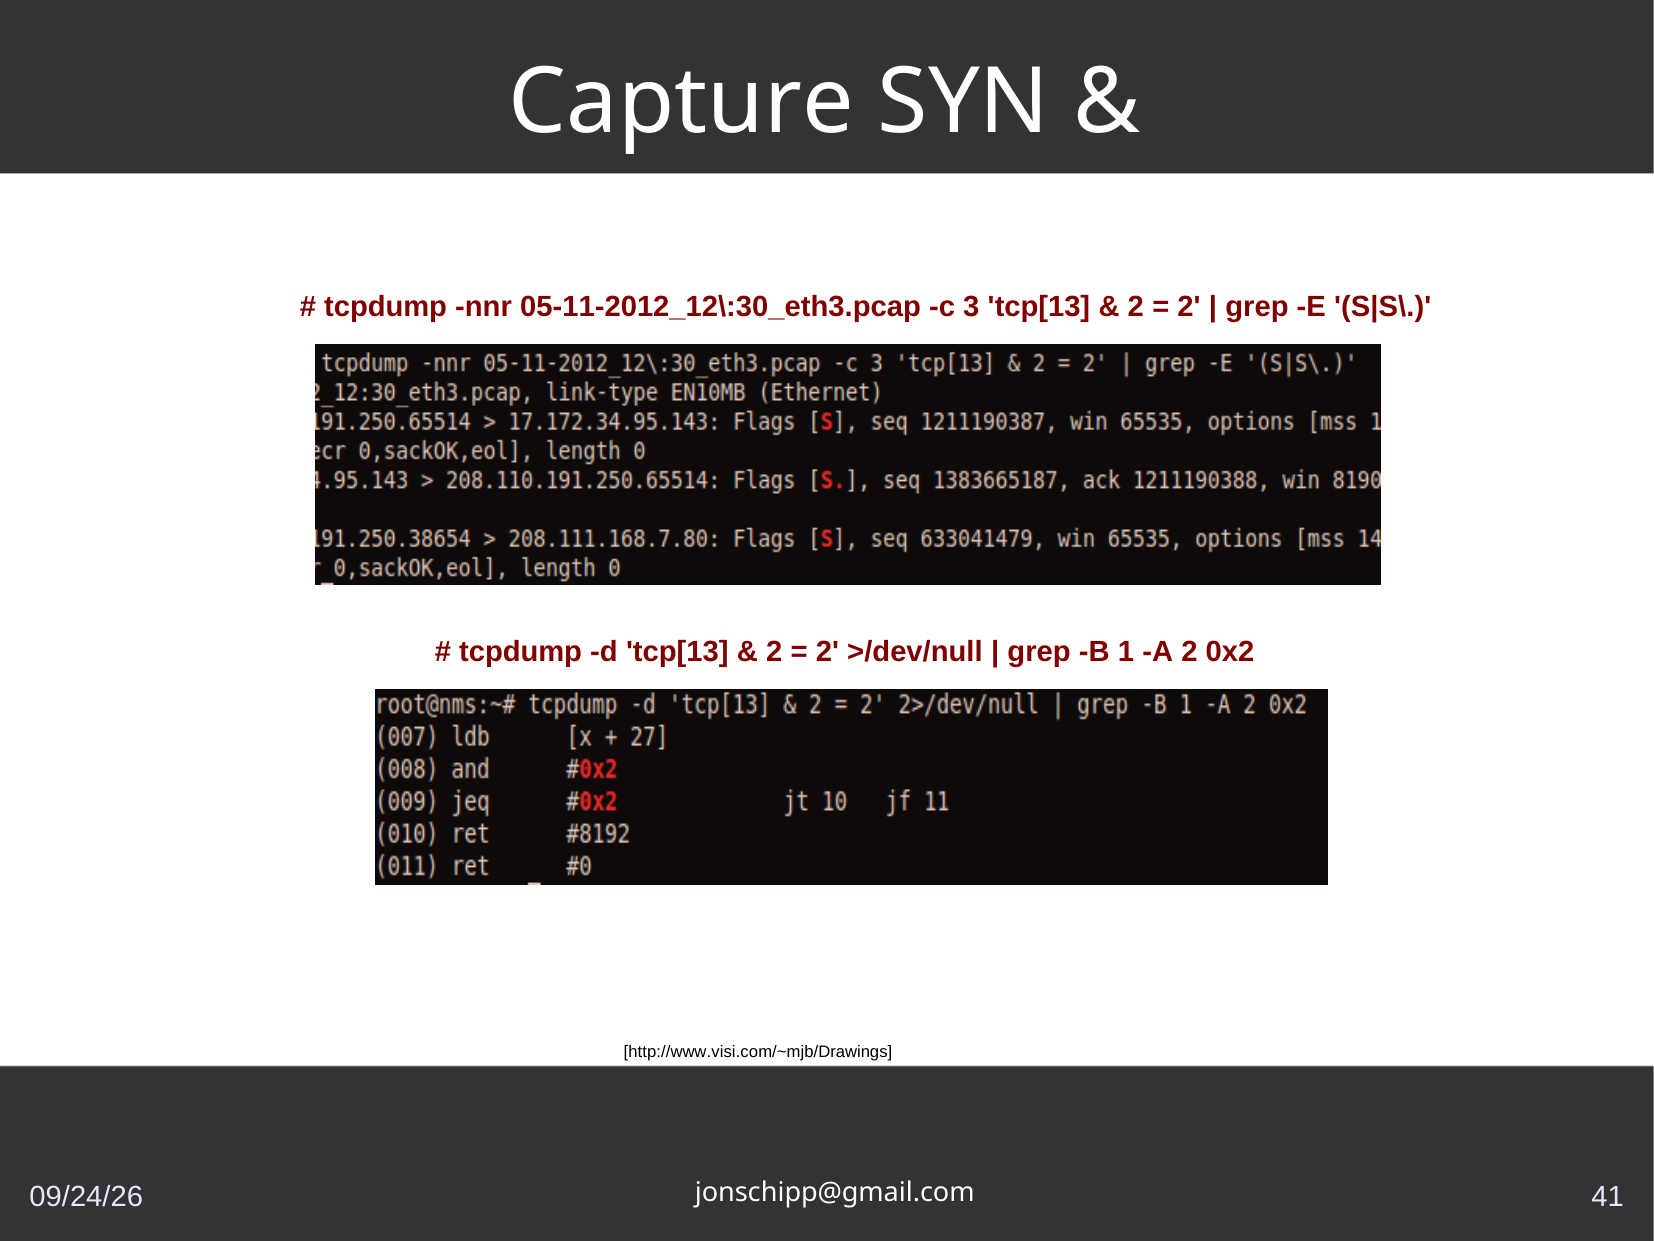

Capture SYN &
# tcpdump -nnr 05-11-2012_12\:30_eth3.pcap -c 3 'tcp[13] & 2 = 2' | grep -E '(S|S\.)'
# tcpdump -d 'tcp[13] & 2 = 2' >/dev/null | grep -B 1 -A 2 0x2
[http://www.visi.com/~mjb/Drawings]
jonschipp@gmail.com